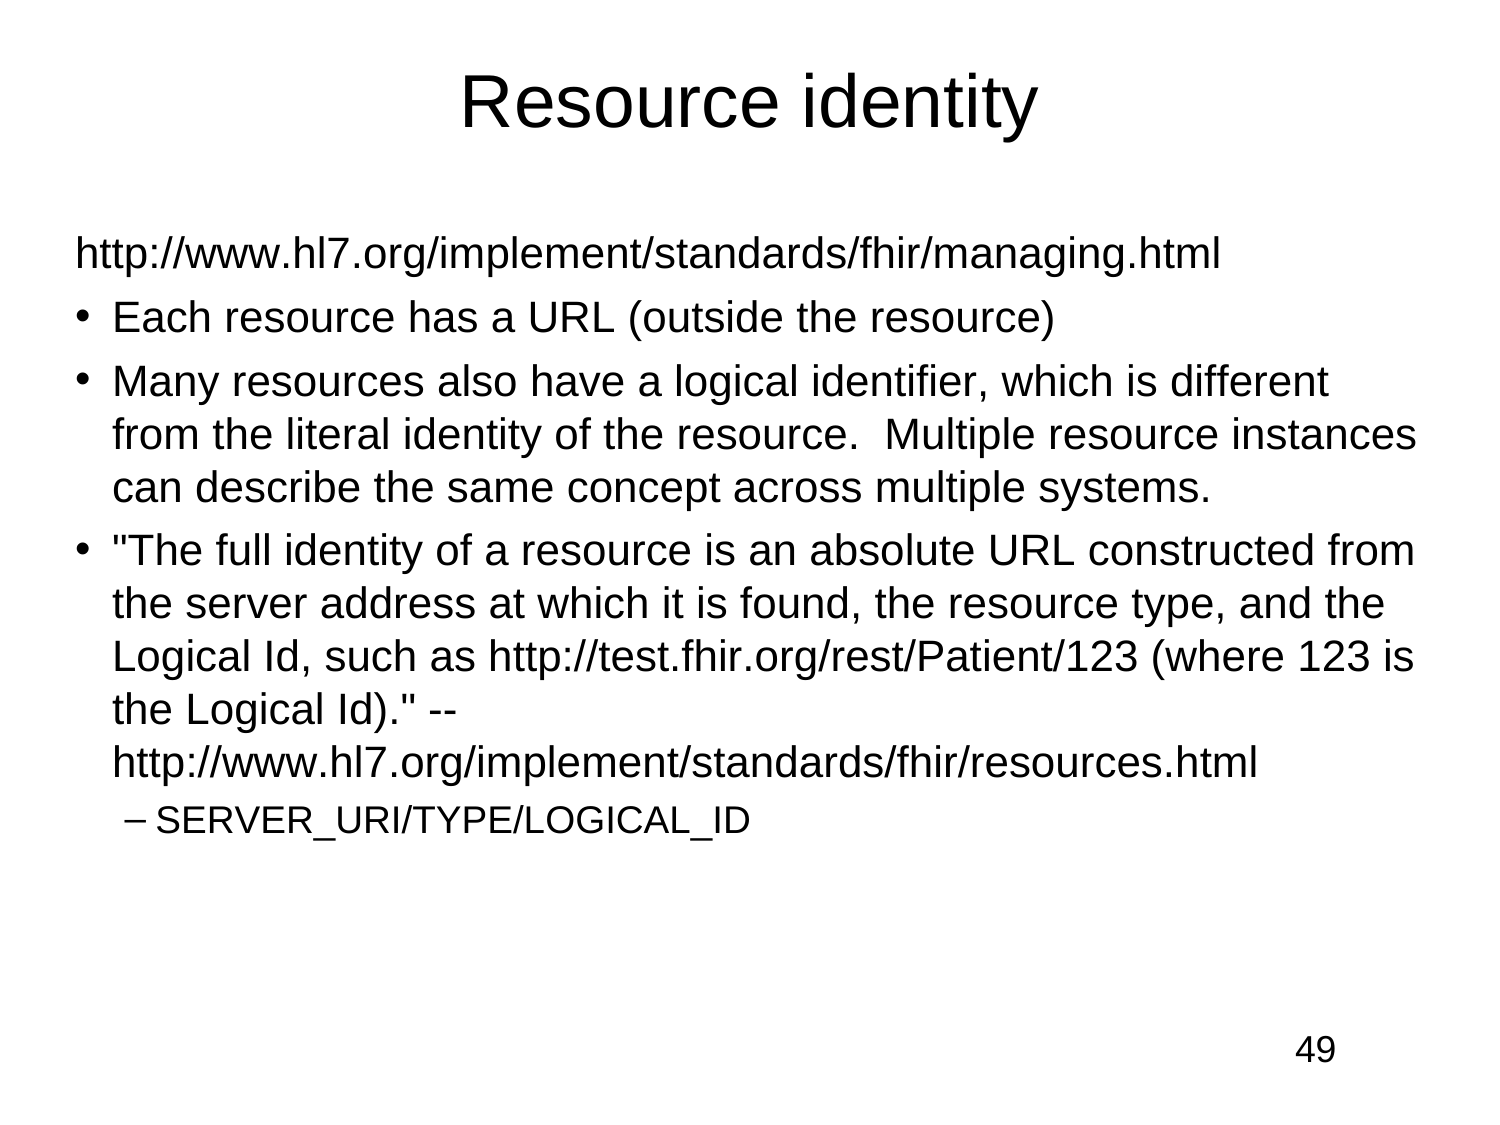

# Resource identity
http://www.hl7.org/implement/standards/fhir/managing.html
Each resource has a URL (outside the resource)
Many resources also have a logical identifier, which is different from the literal identity of the resource. Multiple resource instances can describe the same concept across multiple systems.
"The full identity of a resource is an absolute URL constructed from the server address at which it is found, the resource type, and the Logical Id, such as http://test.fhir.org/rest/Patient/123 (where 123 is the Logical Id)." -- http://www.hl7.org/implement/standards/fhir/resources.html
SERVER_URI/TYPE/LOGICAL_ID
49